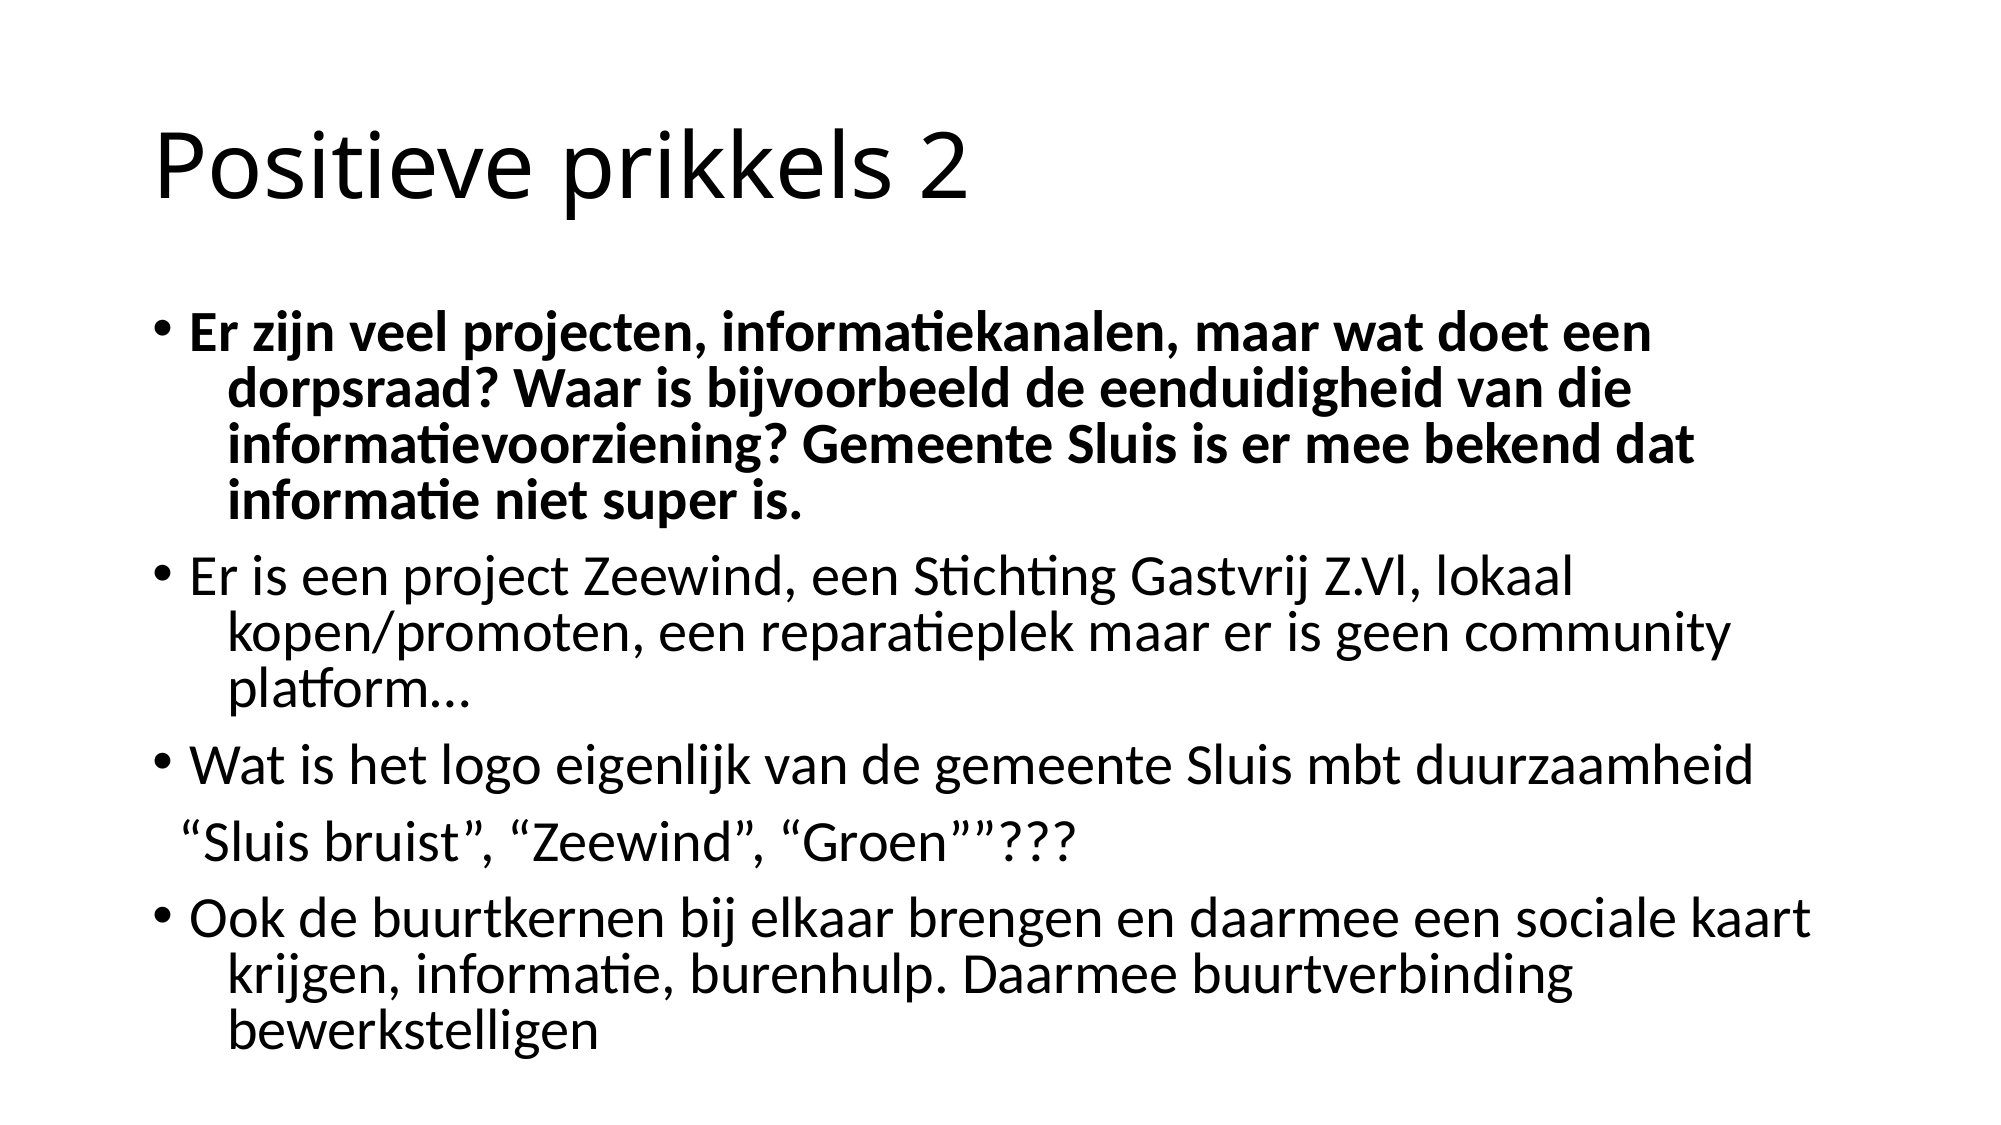

# Positieve prikkels 2
Er zijn veel projecten, informatiekanalen, maar wat doet een dorpsraad? Waar is bijvoorbeeld de eenduidigheid van die informatievoorziening? Gemeente Sluis is er mee bekend dat informatie niet super is.
Er is een project Zeewind, een Stichting Gastvrij Z.Vl, lokaal kopen/promoten, een reparatieplek maar er is geen community platform…
Wat is het logo eigenlijk van de gemeente Sluis mbt duurzaamheid
 “Sluis bruist”, “Zeewind”, “Groen””???
Ook de buurtkernen bij elkaar brengen en daarmee een sociale kaart krijgen, informatie, burenhulp. Daarmee buurtverbinding bewerkstelligen